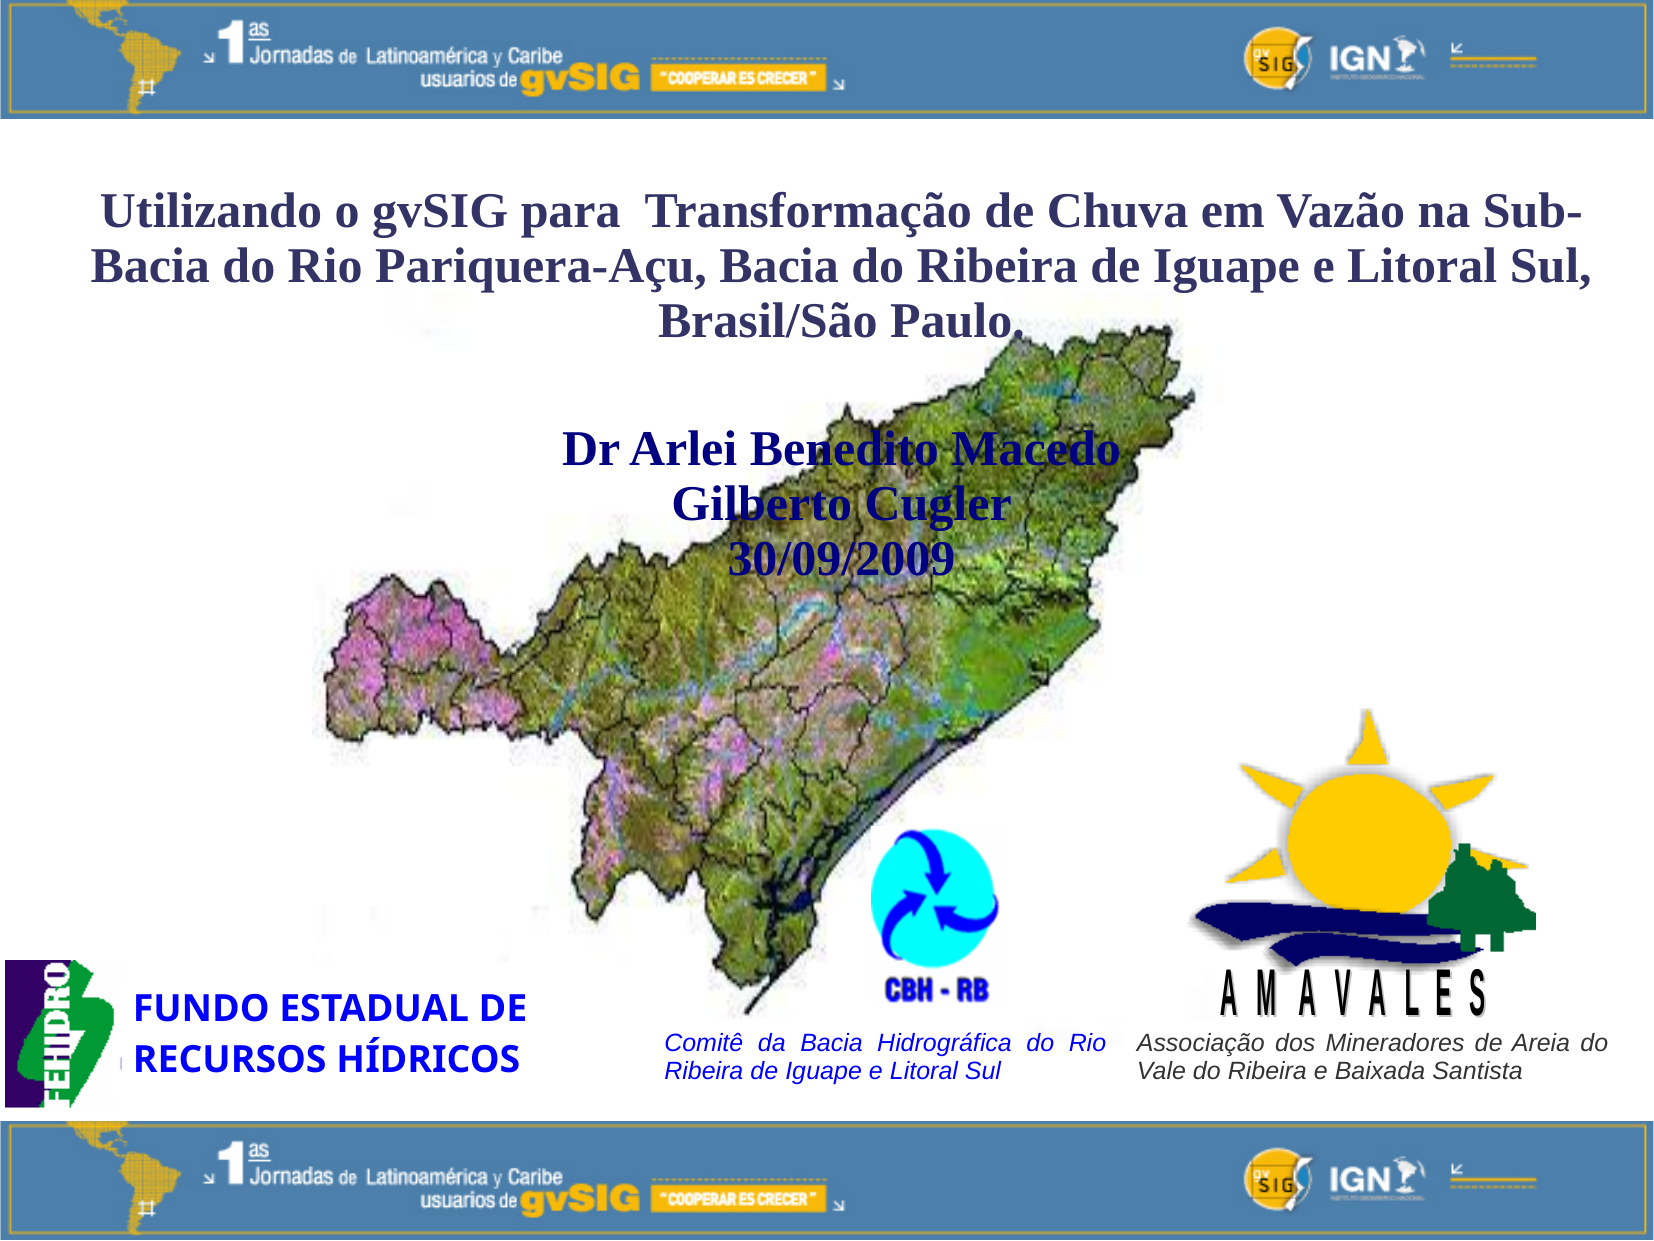

Utilizando o gvSIG para Transformação de Chuva em Vazão na Sub-Bacia do Rio Pariquera-Açu, Bacia do Ribeira de Iguape e Litoral Sul, Brasil/São Paulo.
Dr Arlei Benedito Macedo
Gilberto Cugler
30/09/2009
FUNDO ESTADUAL DE RECURSOS HÍDRICOS
Comitê da Bacia Hidrográfica do Rio Ribeira de Iguape e Litoral Sul
Associação dos Mineradores de Areia do Vale do Ribeira e Baixada Santista